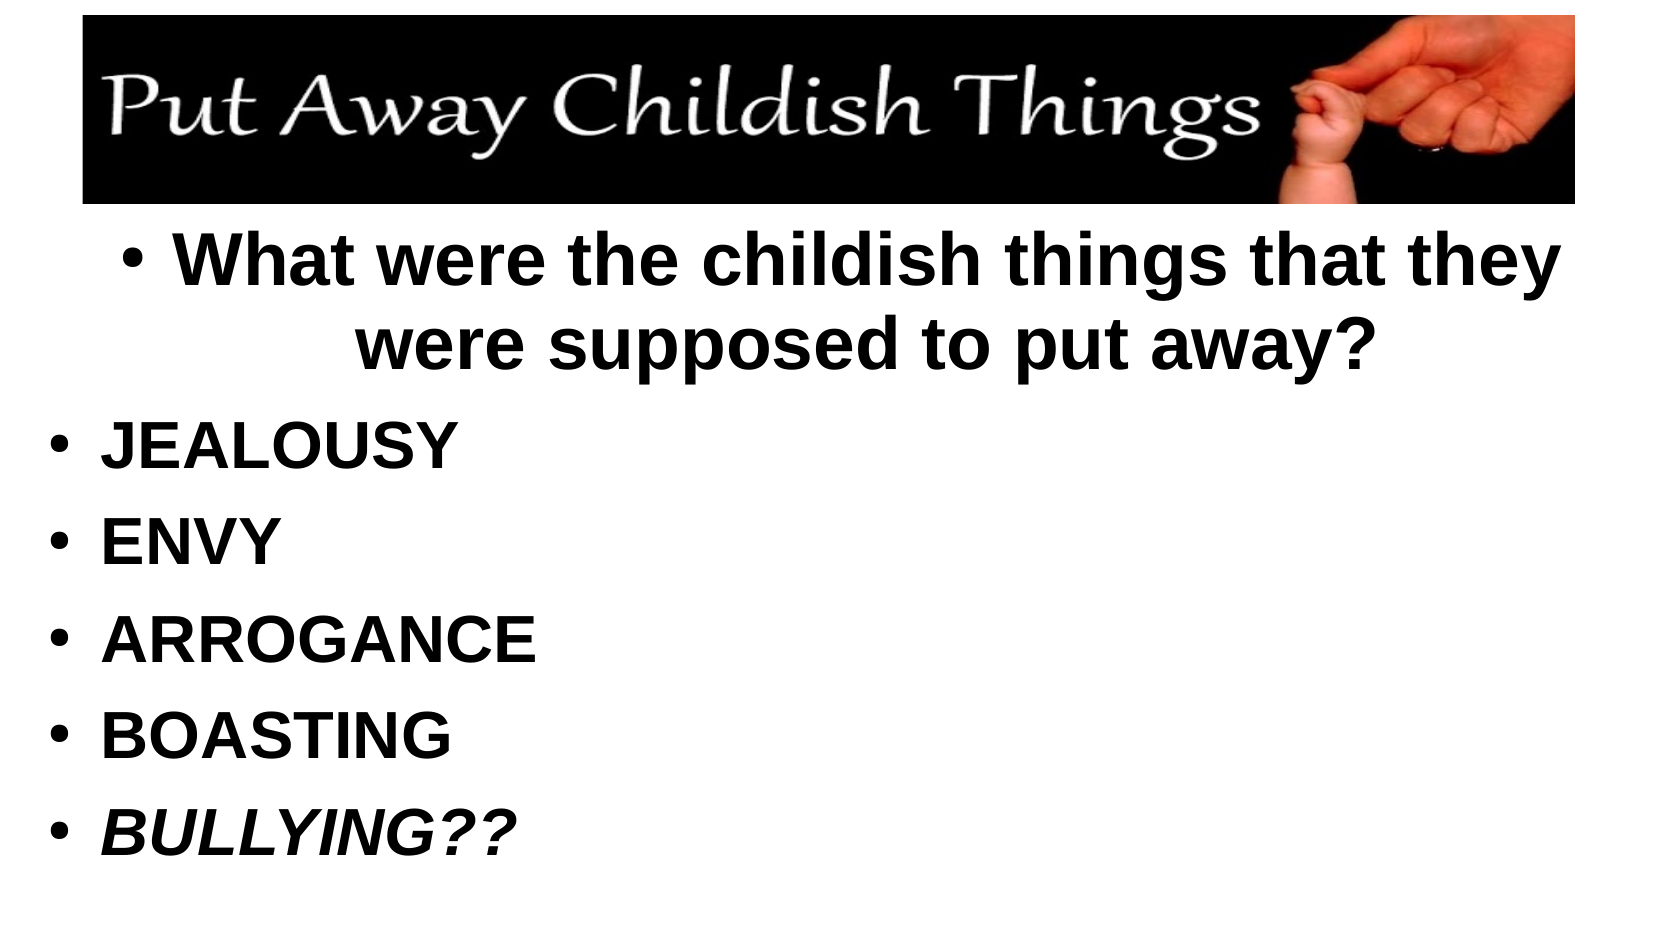

#
What were the childish things that they were supposed to put away?
JEALOUSY
ENVY
ARROGANCE
BOASTING
BULLYING??